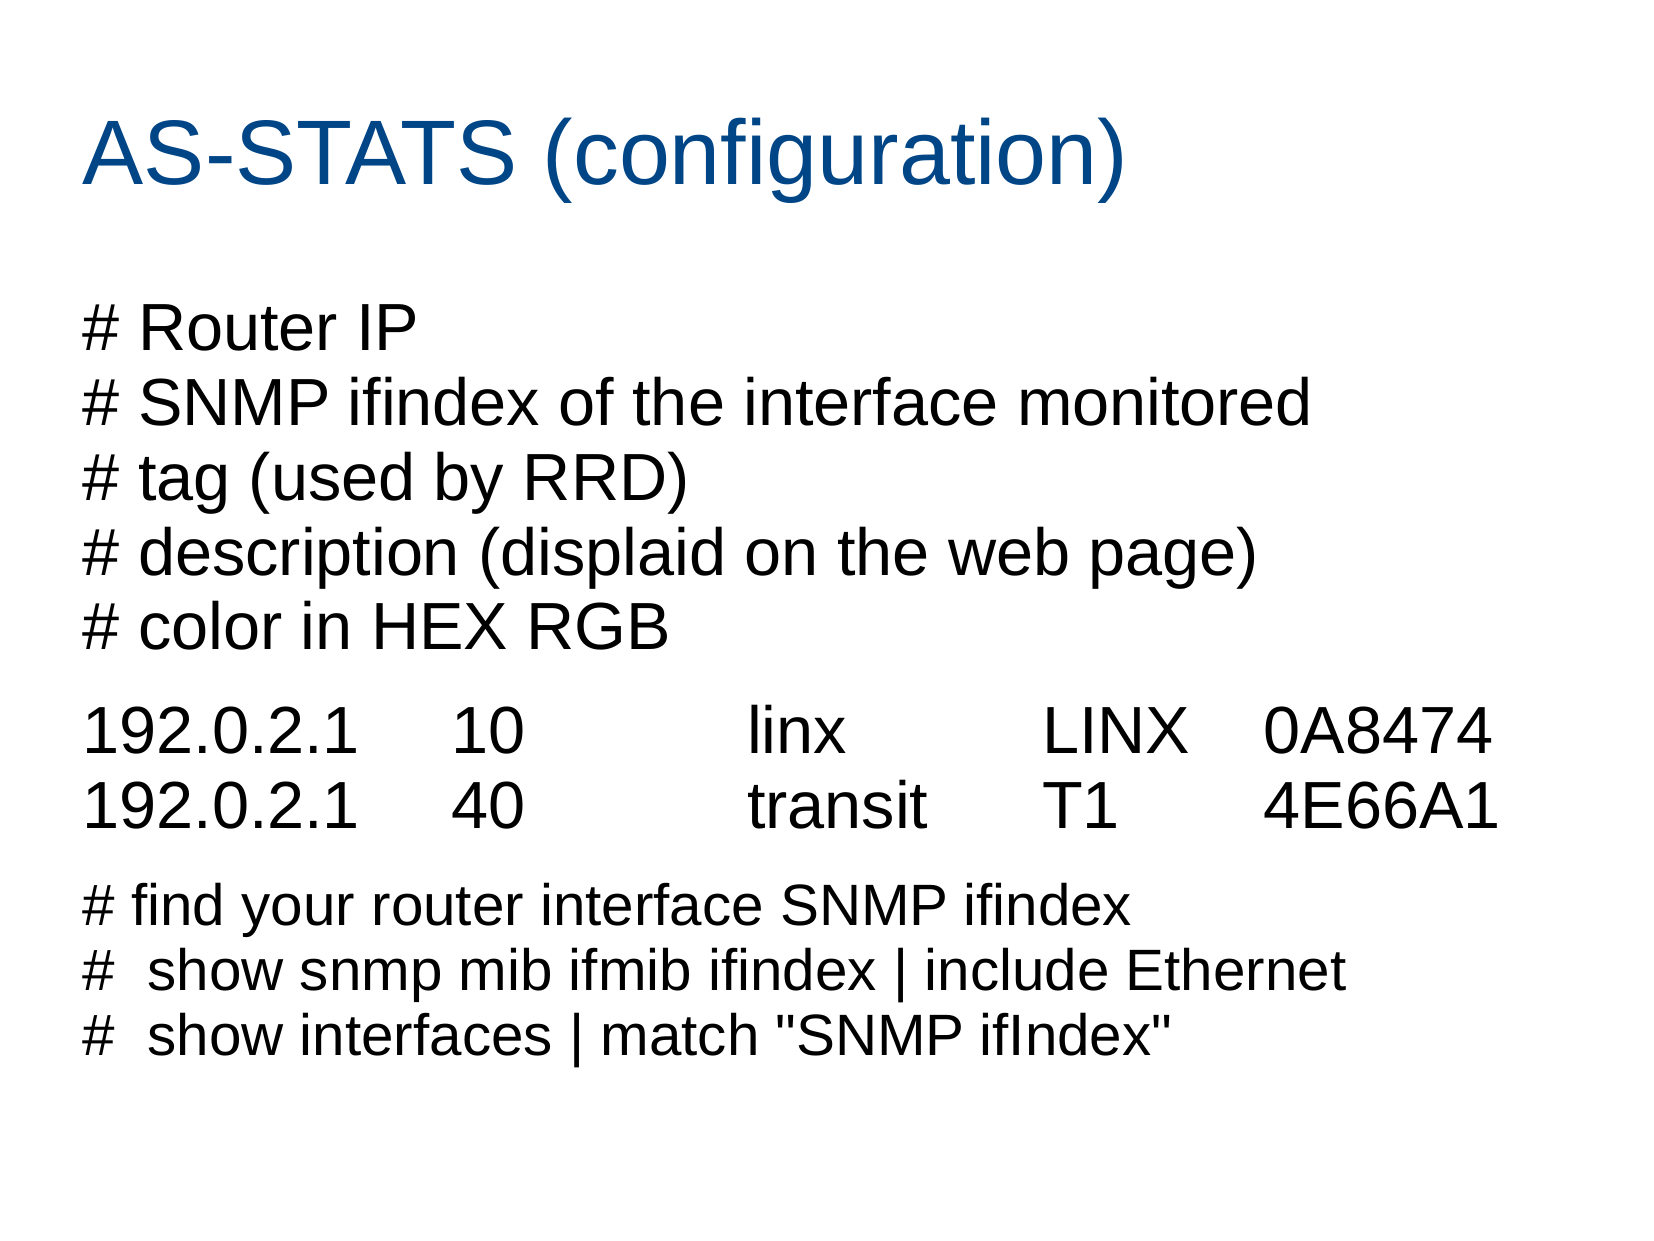

# AS-STATS (configuration)
# Router IP # SNMP ifindex of the interface monitored # tag (used by RRD) # description (displaid on the web page) # color in HEX RGB
192.0.2.1		10			linx			LINX	0A8474
192.0.2.1		40			transit		T1		4E66A1
# find your router interface SNMP ifindex # show snmp mib ifmib ifindex | include Ethernet # show interfaces | match "SNMP ifIndex"